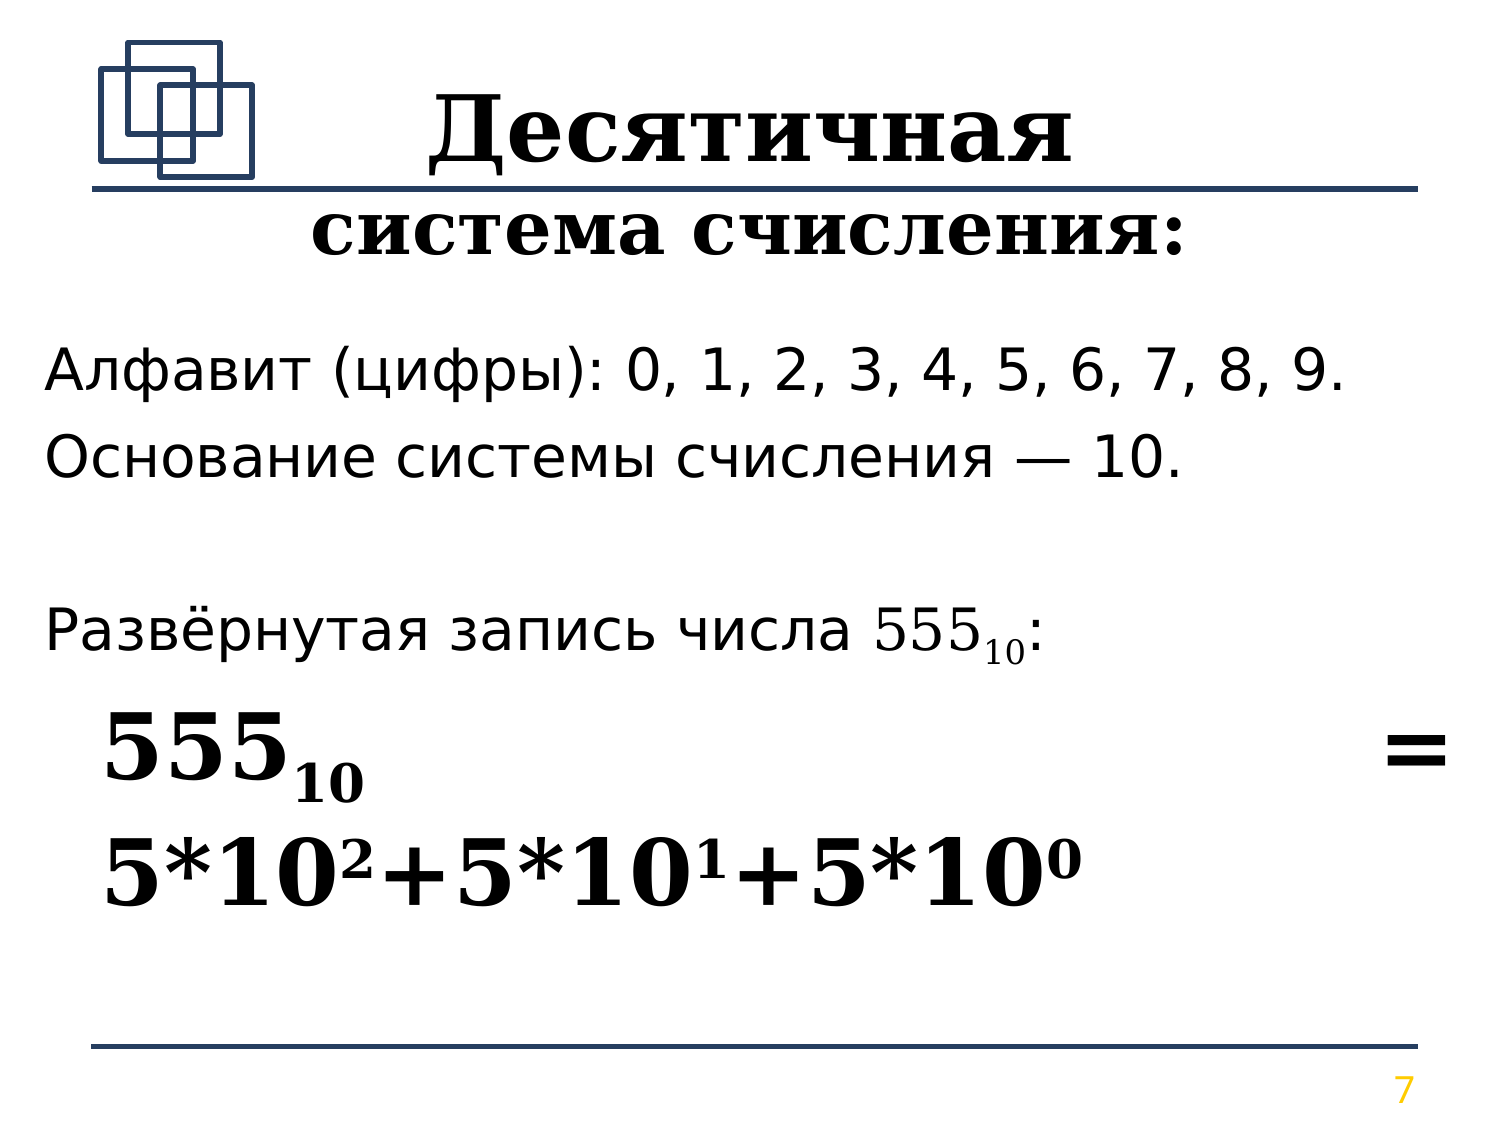

# Десятичная система счисления:
Алфавит (цифры): 0, 1, 2, 3, 4, 5, 6, 7, 8, 9.
Основание системы счисления — 10.
Развёрнутая запись числа 55510:
	55510 = 5*102+5*101+5*100